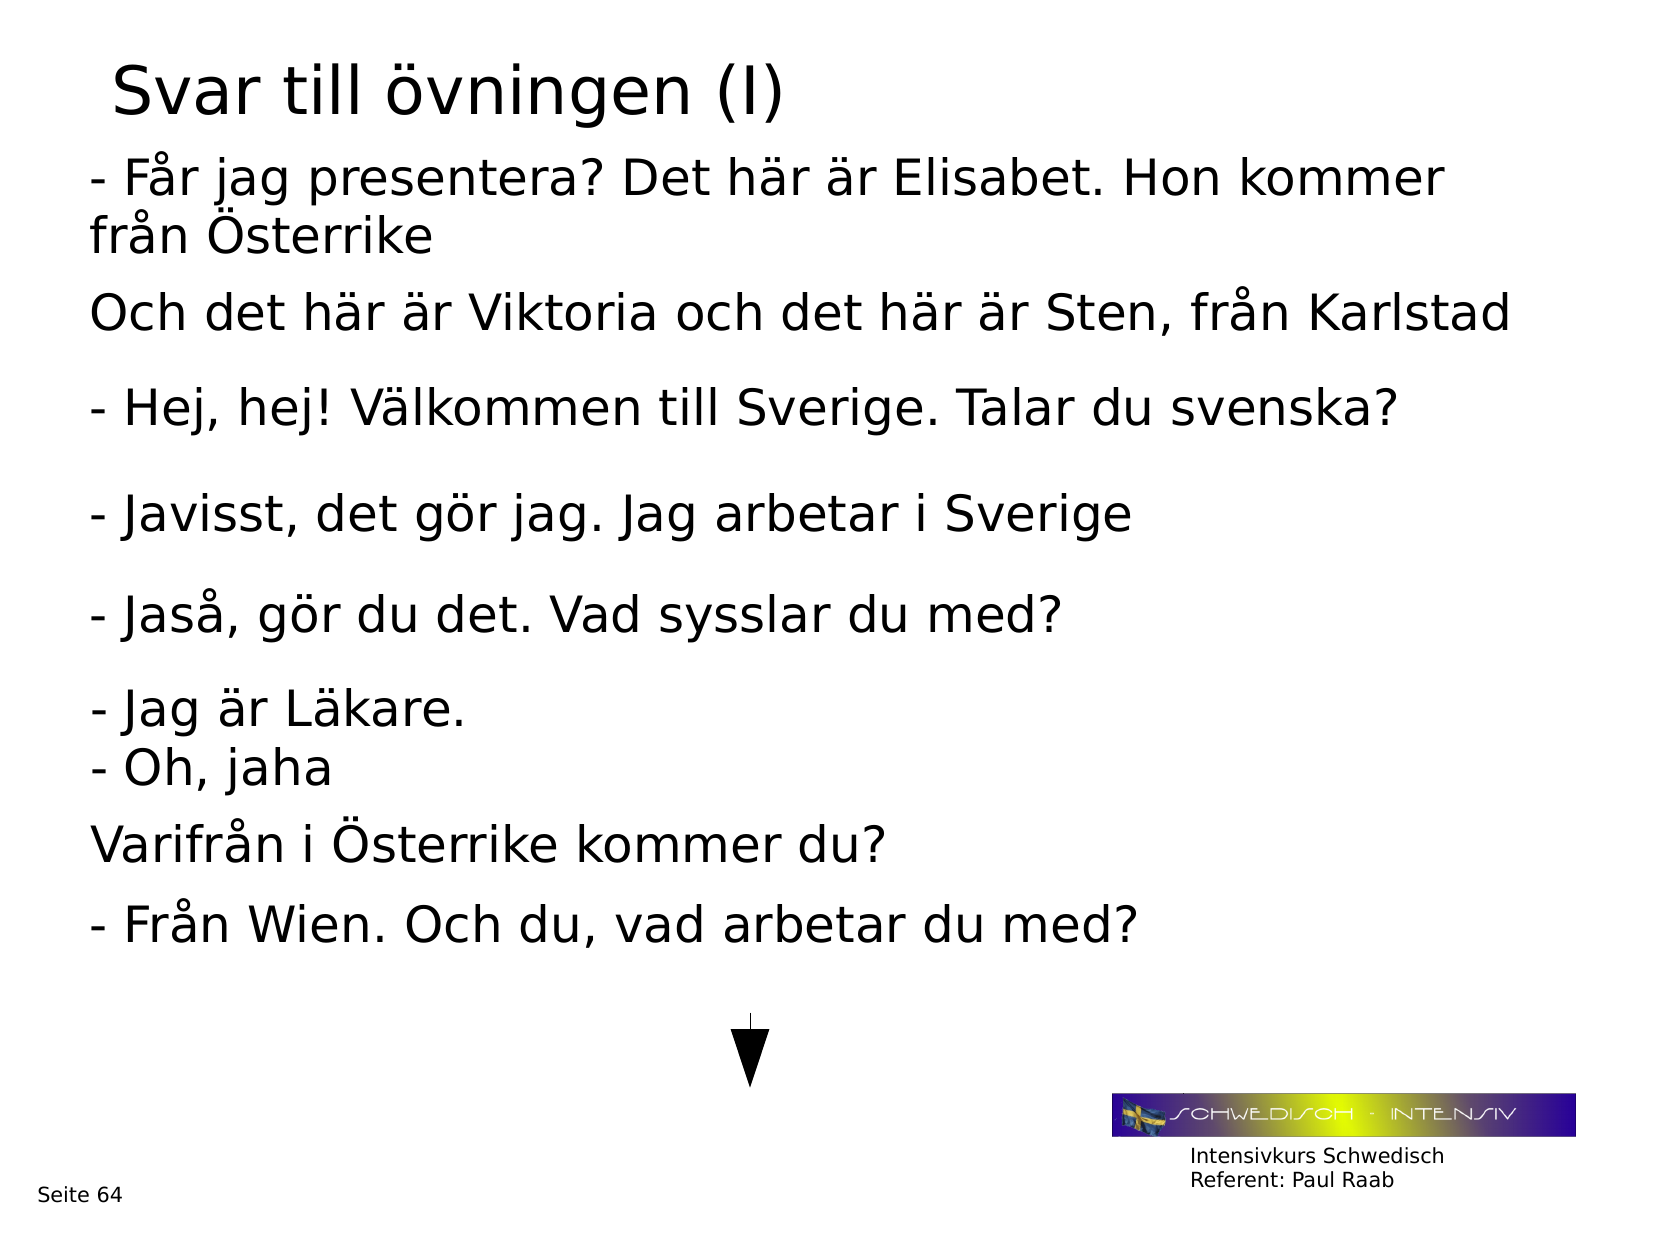

Svar till övningen (I)
- Får jag presentera? Det här är Elisabet. Hon kommer från Österrike
Och det här är Viktoria och det här är Sten, från Karlstad
- Hej, hej! Välkommen till Sverige. Talar du svenska?
- Javisst, det gör jag. Jag arbetar i Sverige
- Jaså, gör du det. Vad sysslar du med?
- Jag är Läkare.
- Oh, jaha
Varifrån i Österrike kommer du?
- Från Wien. Och du, vad arbetar du med?